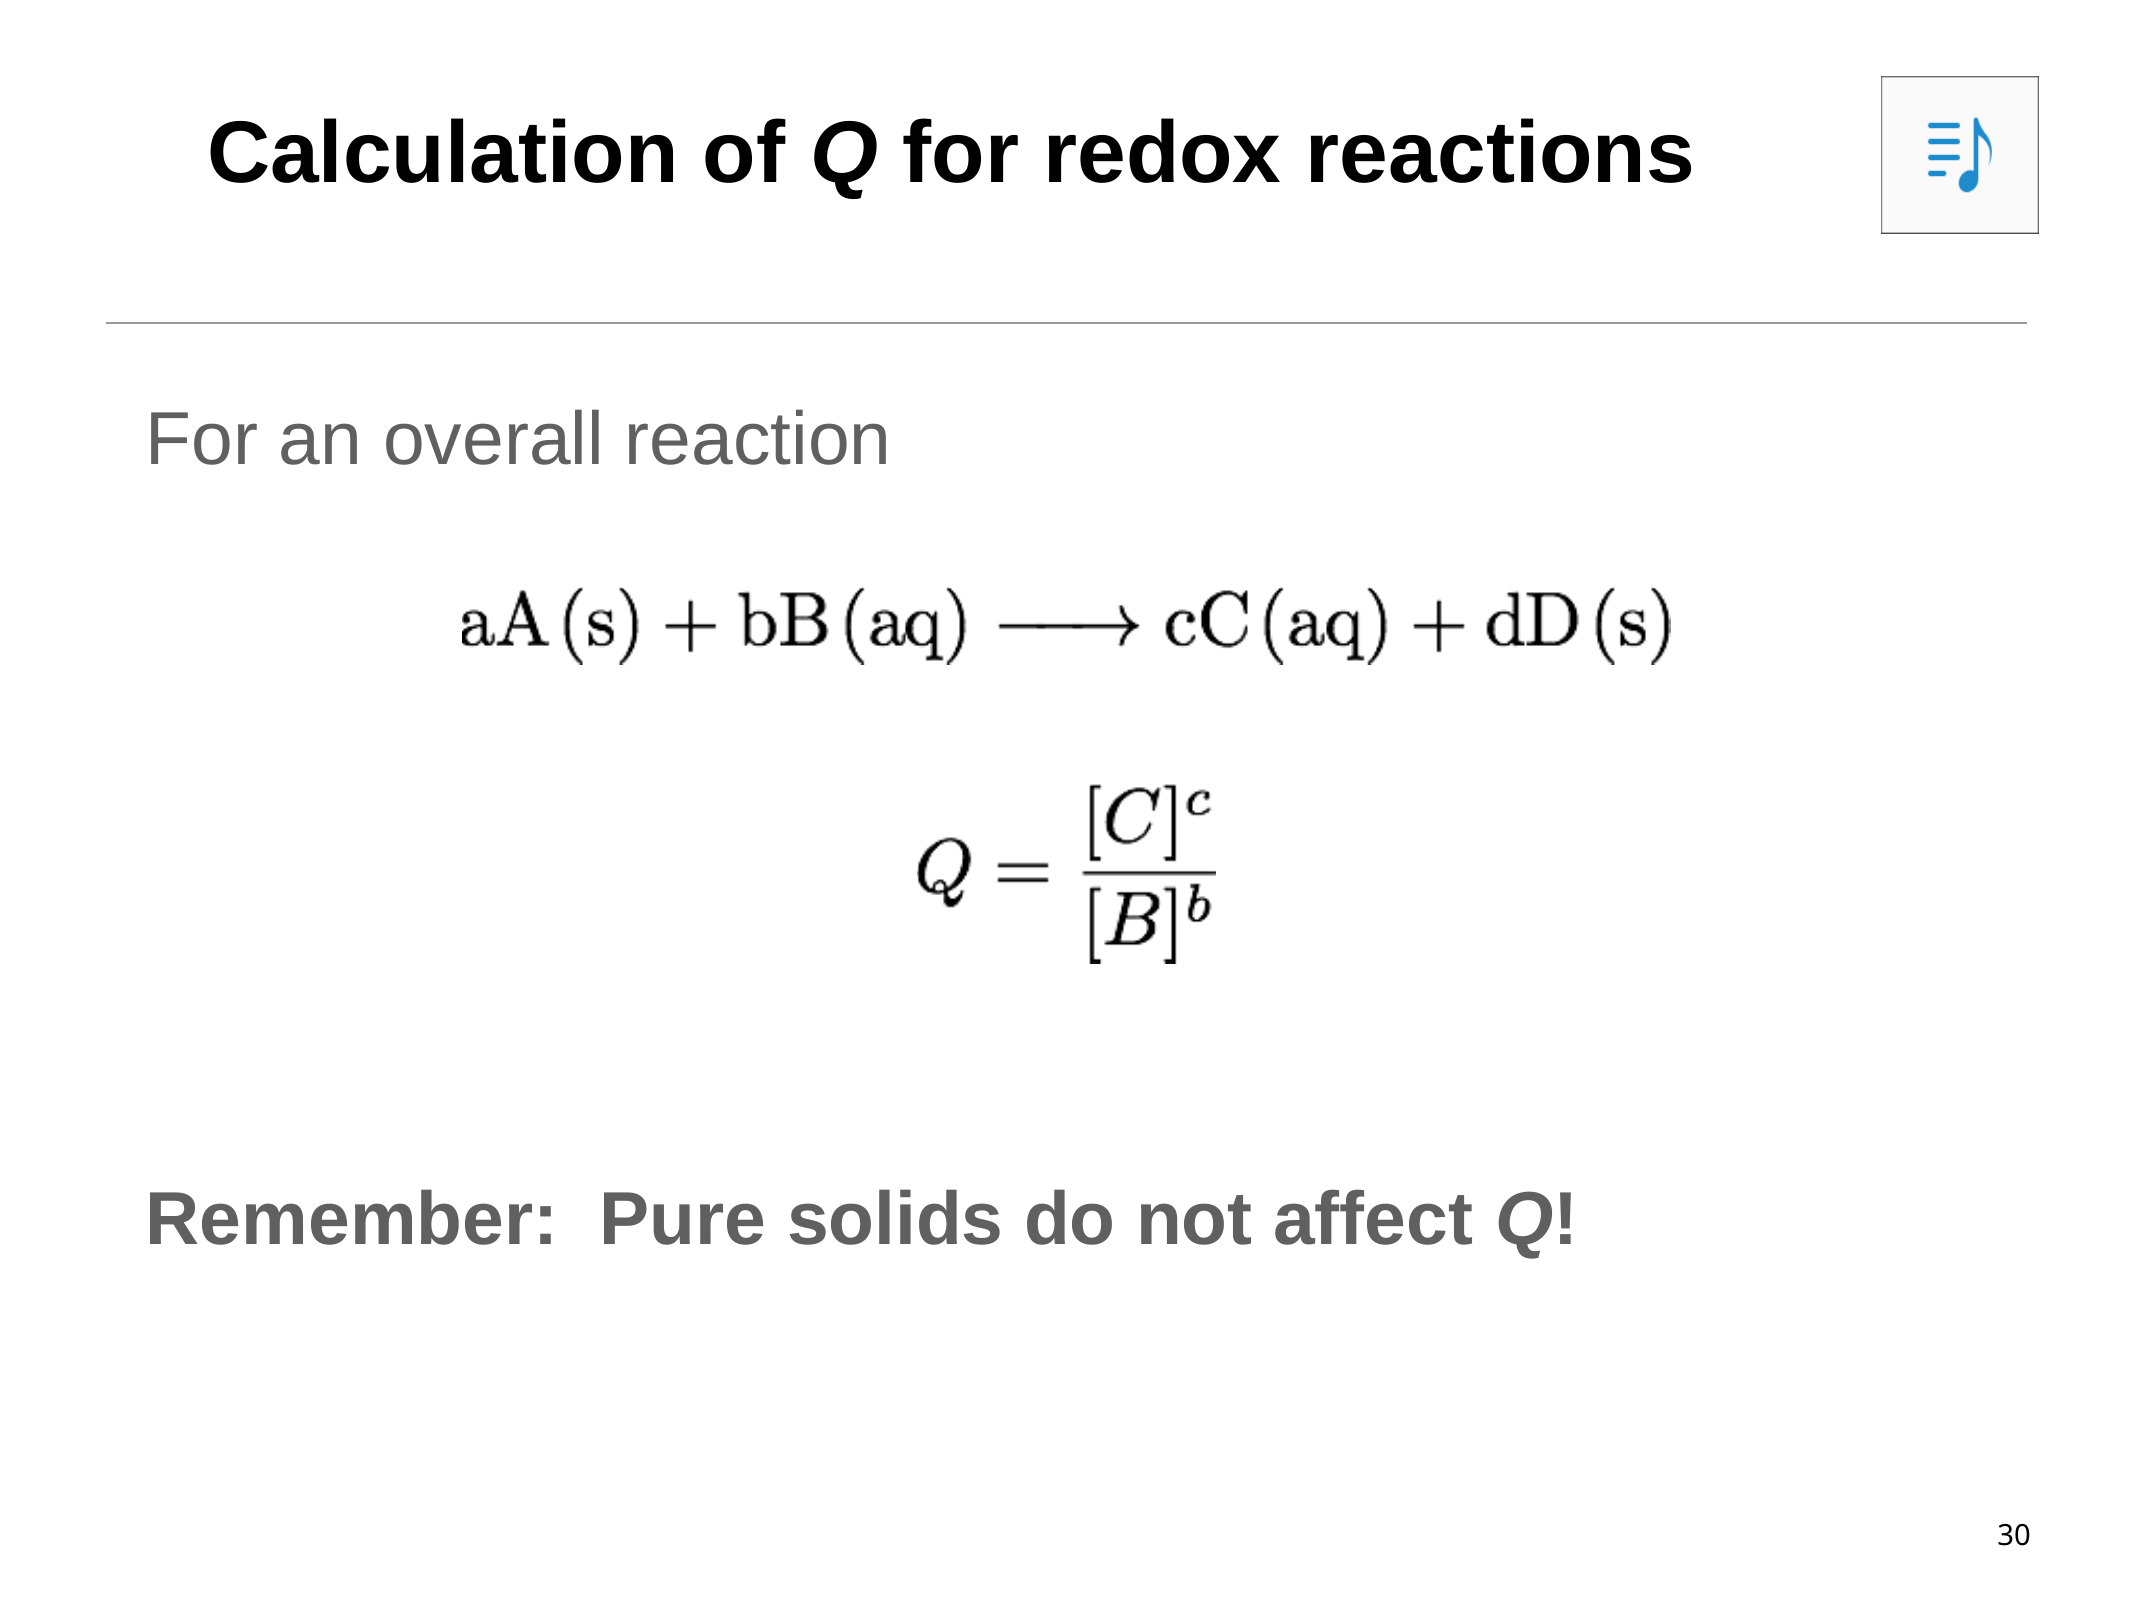

# Calculation of Q for redox reactions
For an overall reaction
Remember: Pure solids do not affect Q!
30